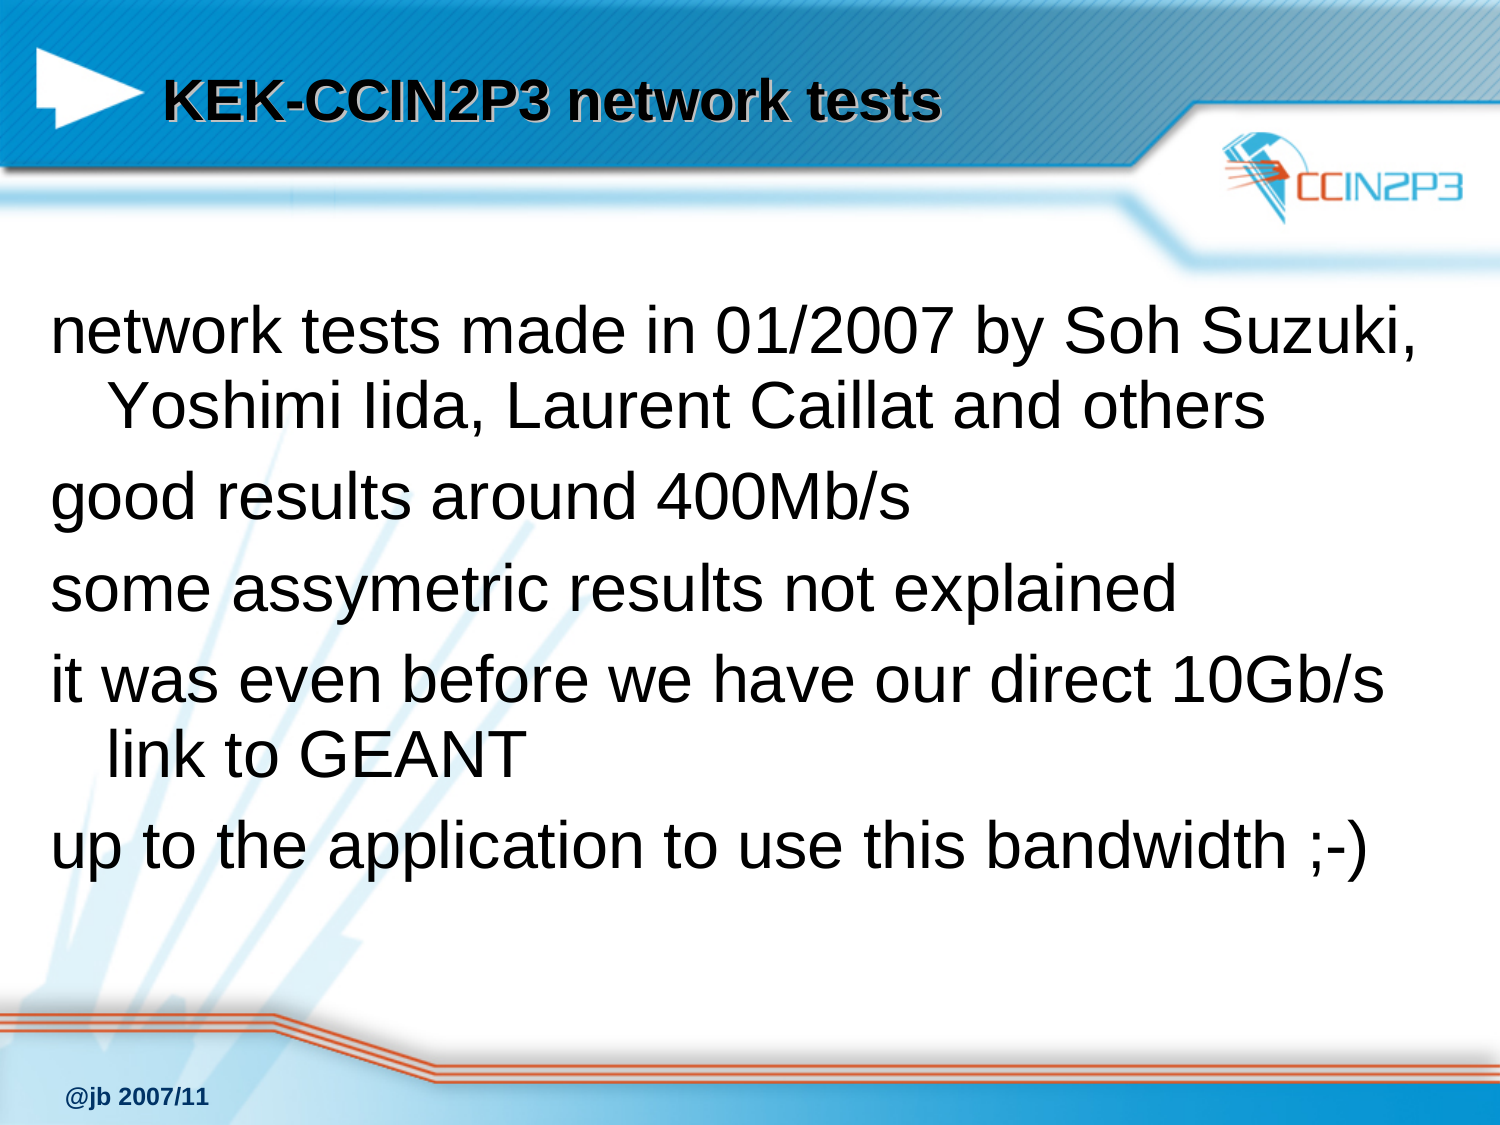

# KEK-CCIN2P3 network tests
network tests made in 01/2007 by Soh Suzuki, Yoshimi Iida, Laurent Caillat and others
good results around 400Mb/s
some assymetric results not explained
it was even before we have our direct 10Gb/s link to GEANT
up to the application to use this bandwidth ;-)
Votre Nom
22